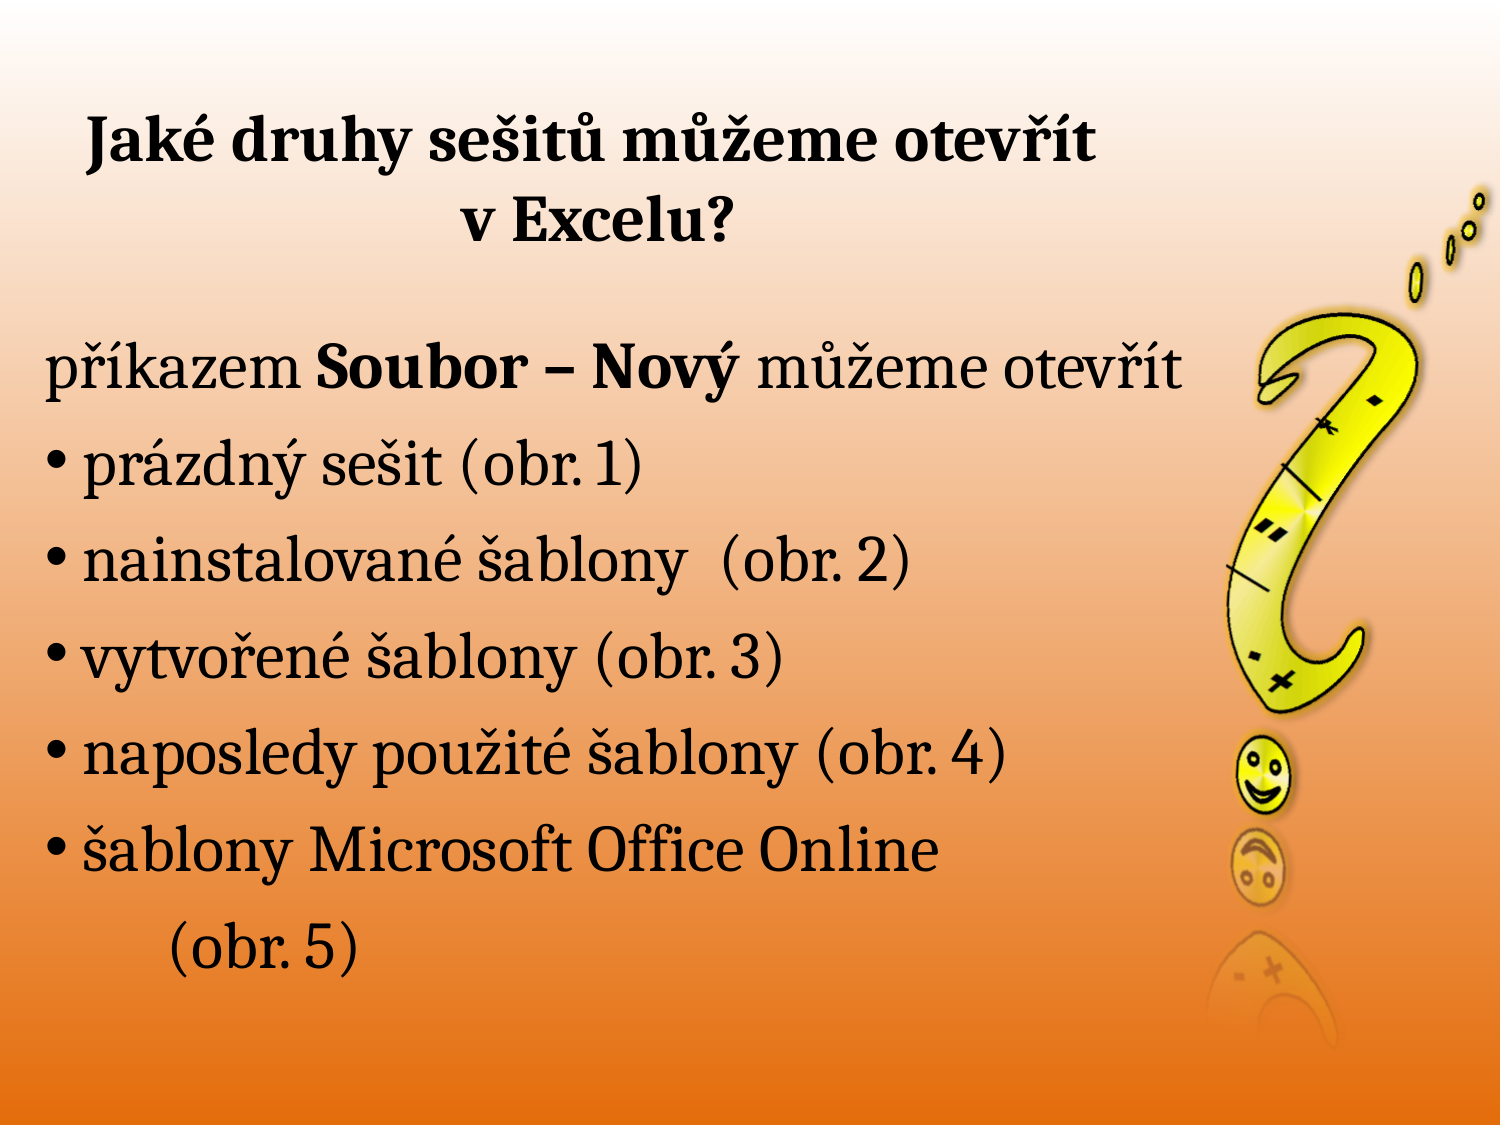

# Jaké druhy sešitů můžeme otevřít v Excelu?
příkazem Soubor – Nový můžeme otevřít
 prázdný sešit (obr. 1)
 nainstalované šablony (obr. 2)
 vytvořené šablony (obr. 3)
 naposledy použité šablony (obr. 4)
 šablony Microsoft Office Online
	(obr. 5)